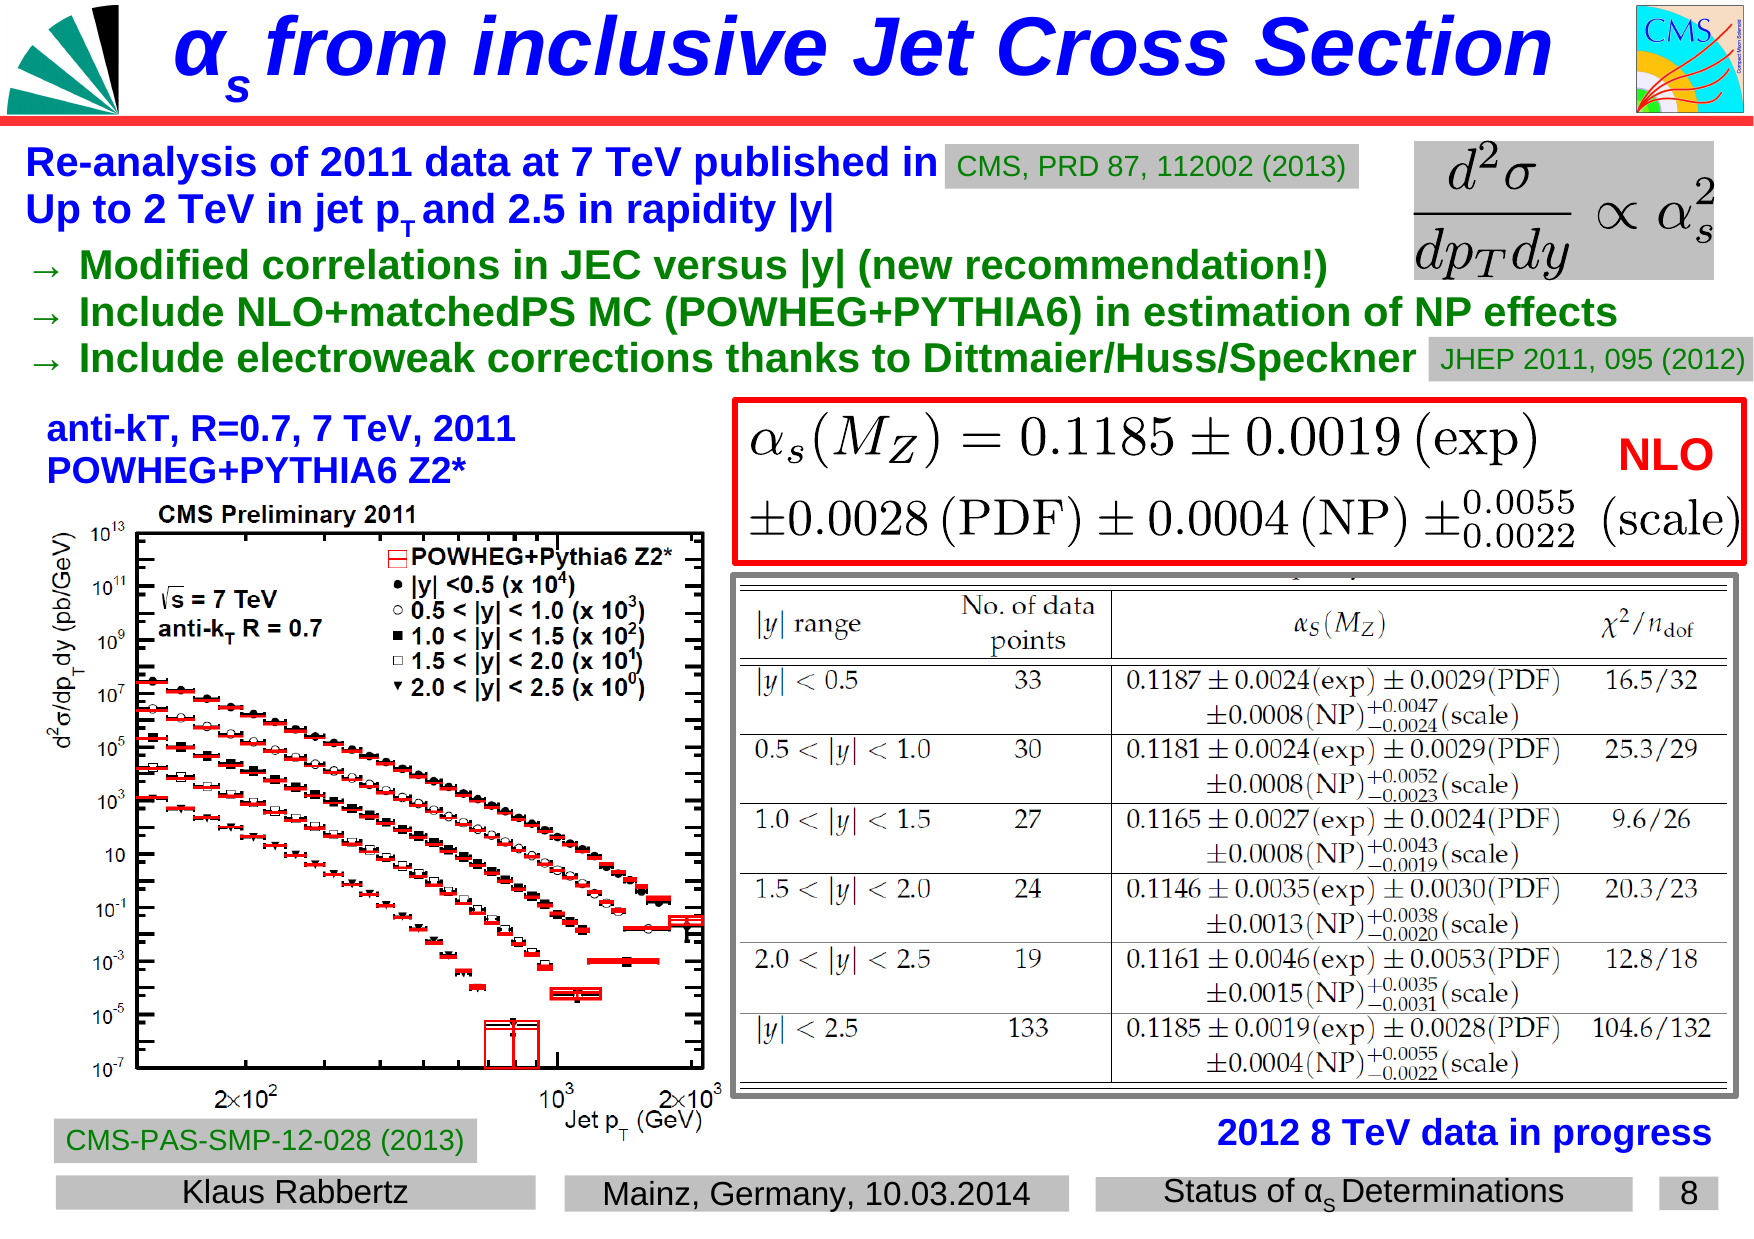

# αs from inclusive Jet Cross Section
Re-analysis of 2011 data at 7 TeV published in
Up to 2 TeV in jet pT and 2.5 in rapidity |y|
→ Modified correlations in JEC versus |y| (new recommendation!)
→ Include NLO+matchedPS MC (POWHEG+PYTHIA6) in estimation of NP effects
→ Include electroweak corrections thanks to Dittmaier/Huss/Speckner
CMS, PRD 87, 112002 (2013)
JHEP 2011, 095 (2012)
anti-kT, R=0.7, 7 TeV, 2011
POWHEG+PYTHIA6 Z2*
NLO
2012 8 TeV data in progress
CMS-PAS-SMP-12-028 (2013)